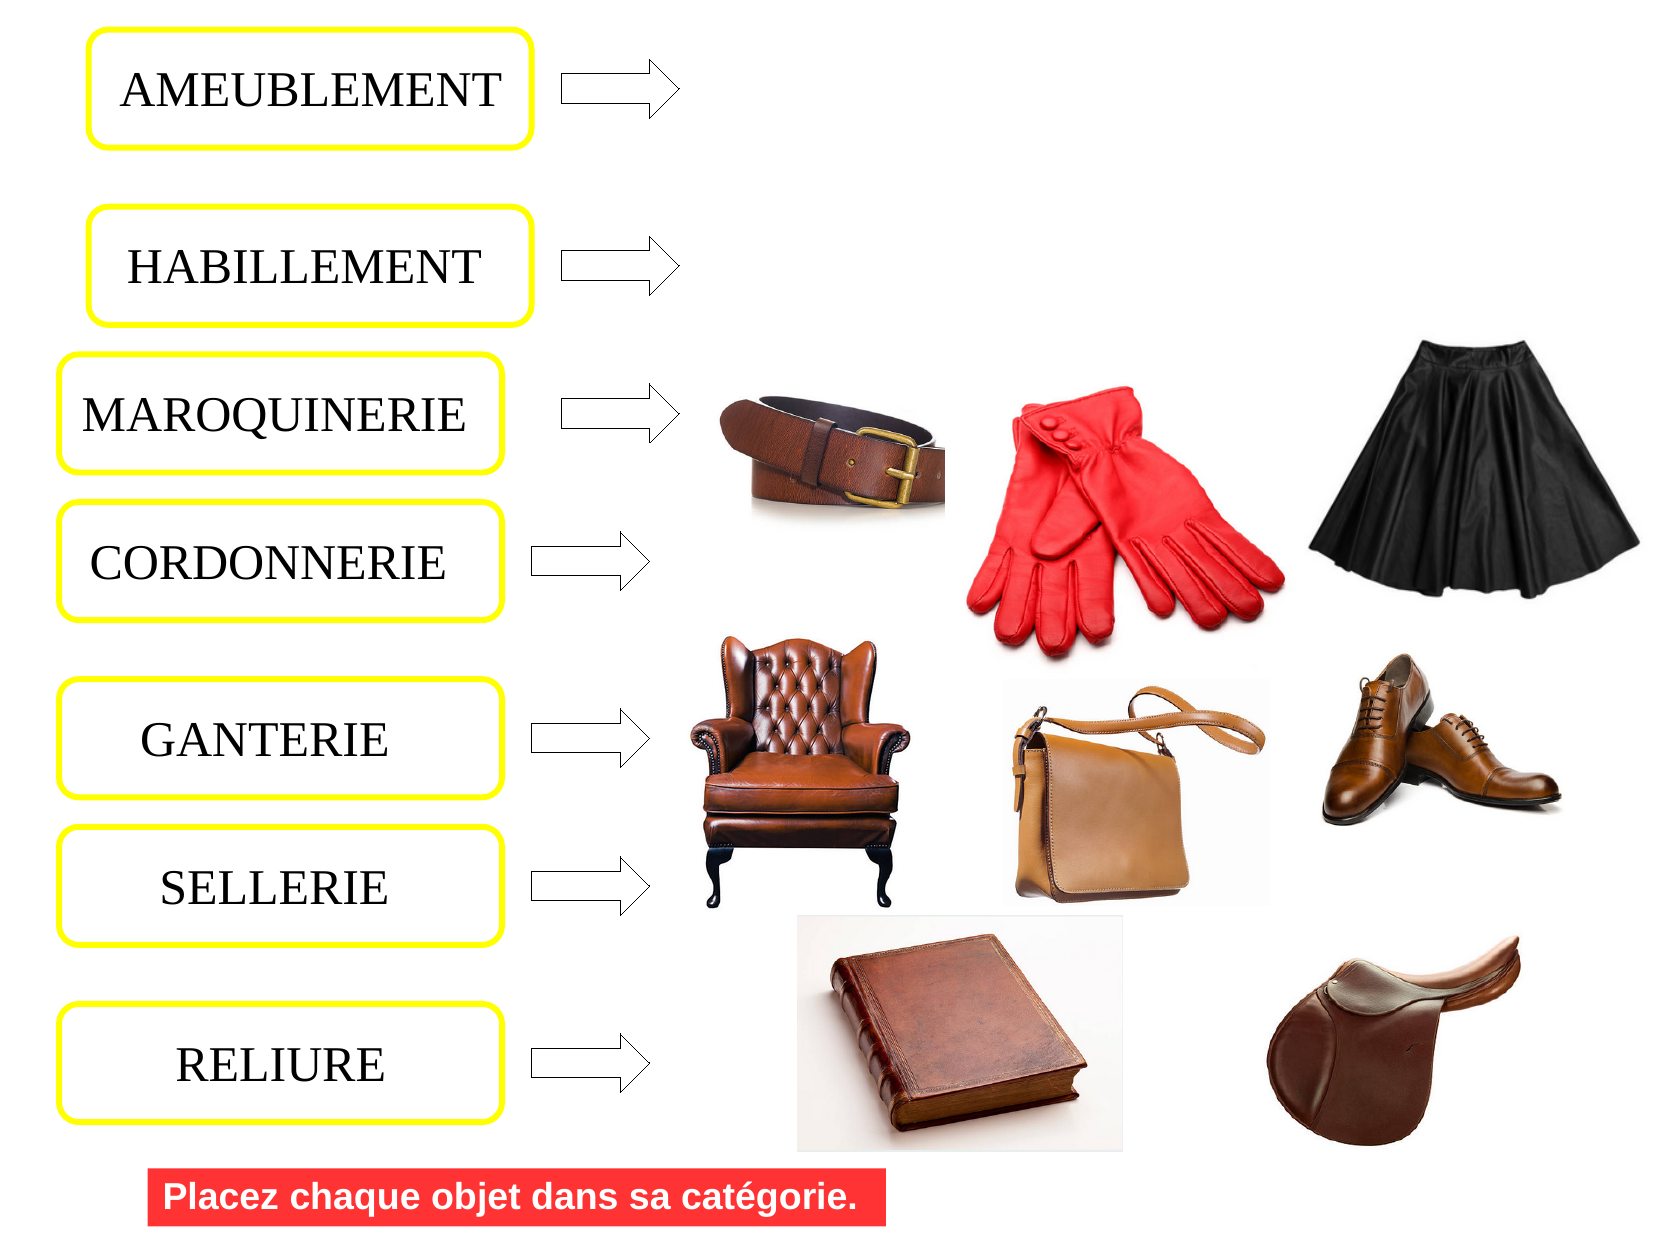

AMEUBLEMENT
 HABILLEMENT
 MAROQUINERIE
 CORDONNERIE
 GANTERIE
 SELLERIE
 RELIURE
Placez chaque objet dans sa catégorie.